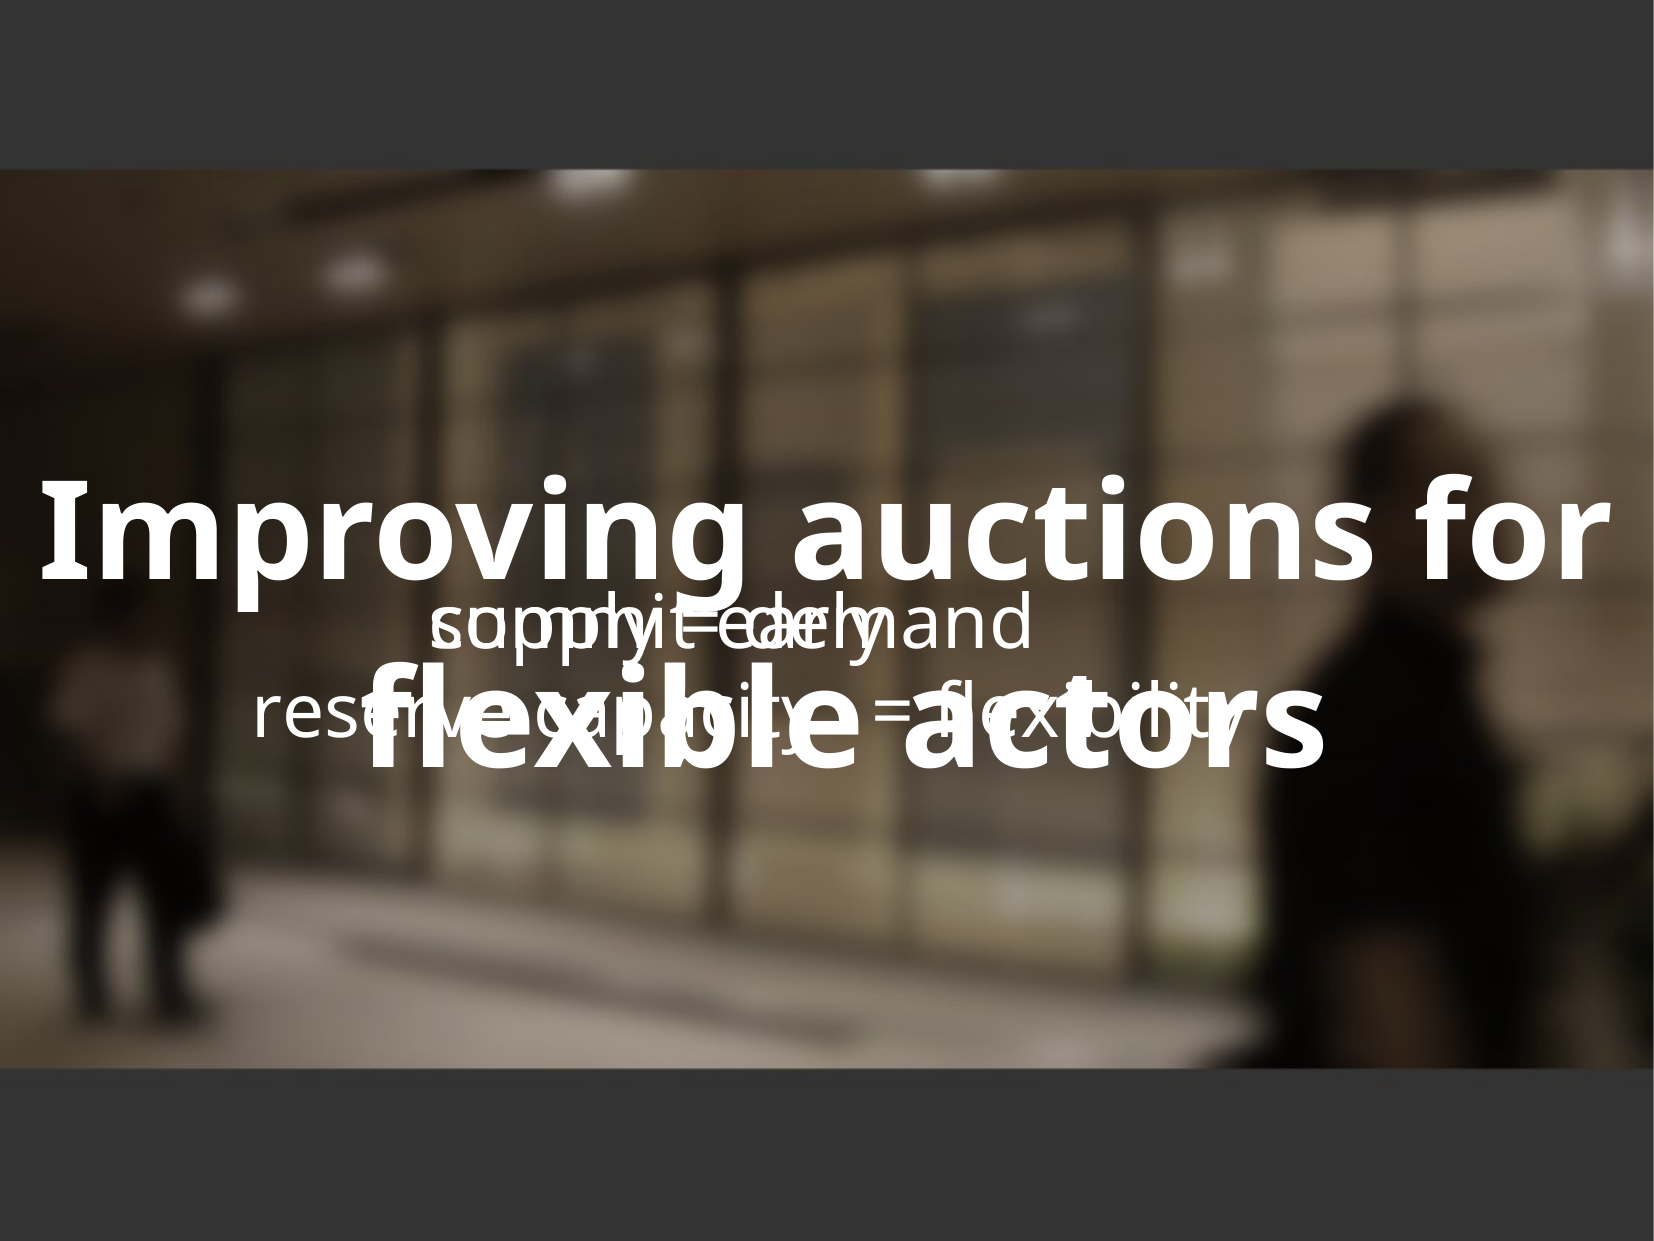

# Improving auctions for flexible actors
supply = demand
commit early
reserve capacity
= flexibility